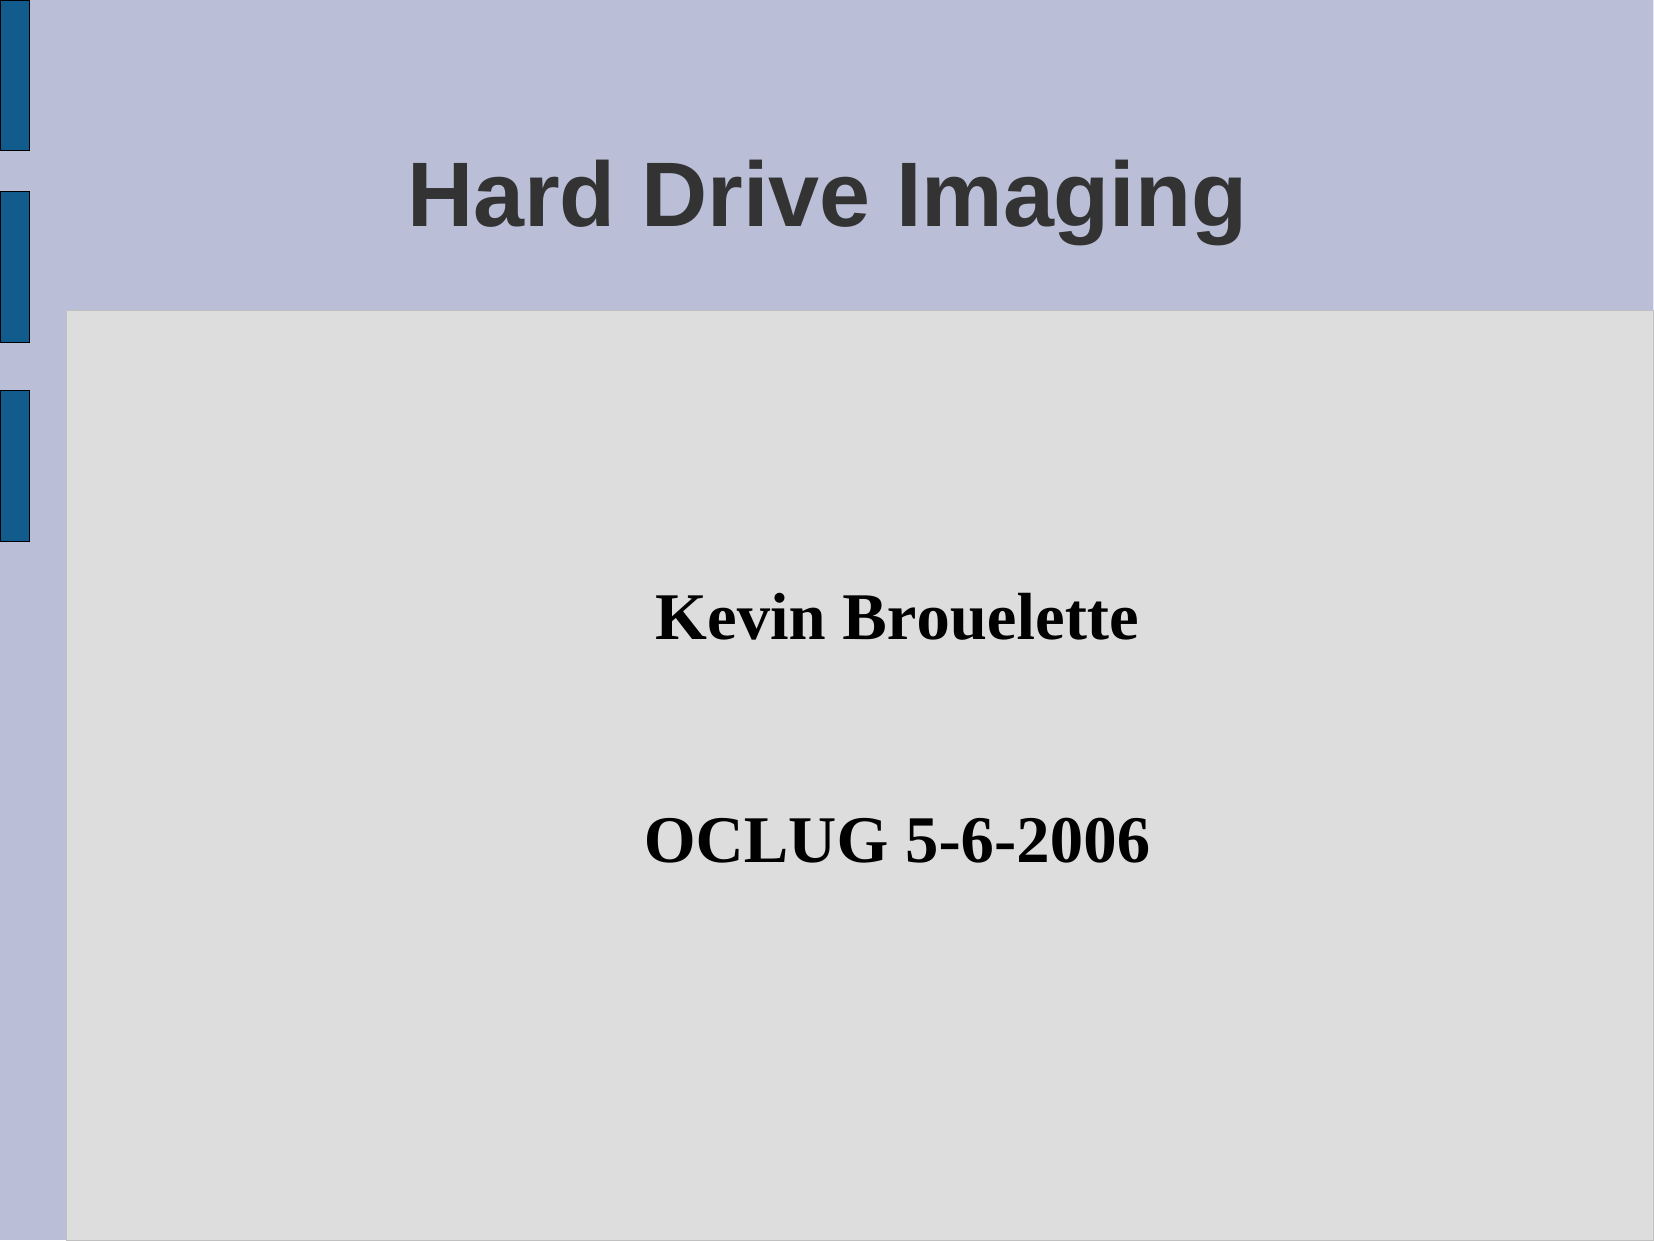

# Hard Drive Imaging
Kevin Brouelette
OCLUG 5-6-2006